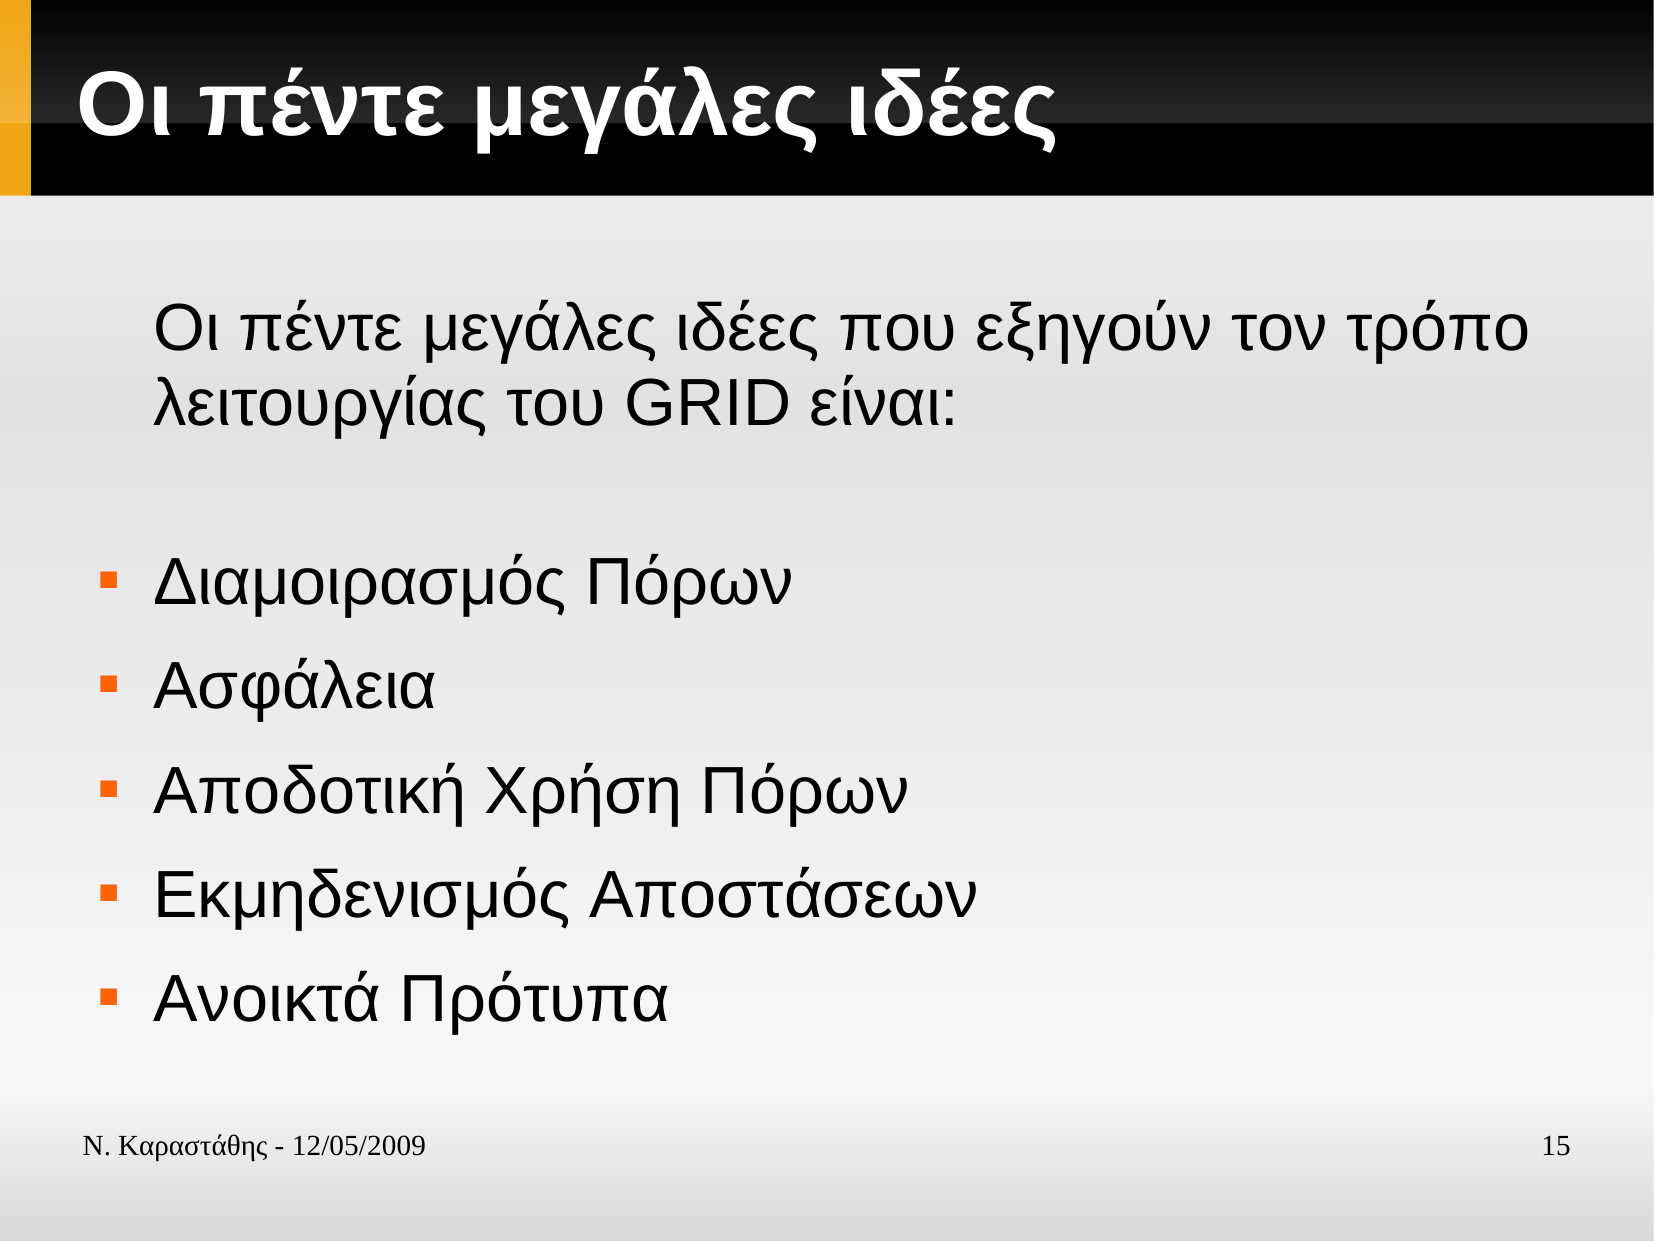

# Οι πέντε μεγάλες ιδέες
Οι πέντε μεγάλες ιδέες που εξηγούν τον τρόπο λειτουργίας του GRID είναι:
Διαμοιρασμός Πόρων
Ασφάλεια
Αποδοτική Χρήση Πόρων
Εκμηδενισμός Αποστάσεων
Ανοικτά Πρότυπα
Ν. Καραστάθης - 12/05/2009
15